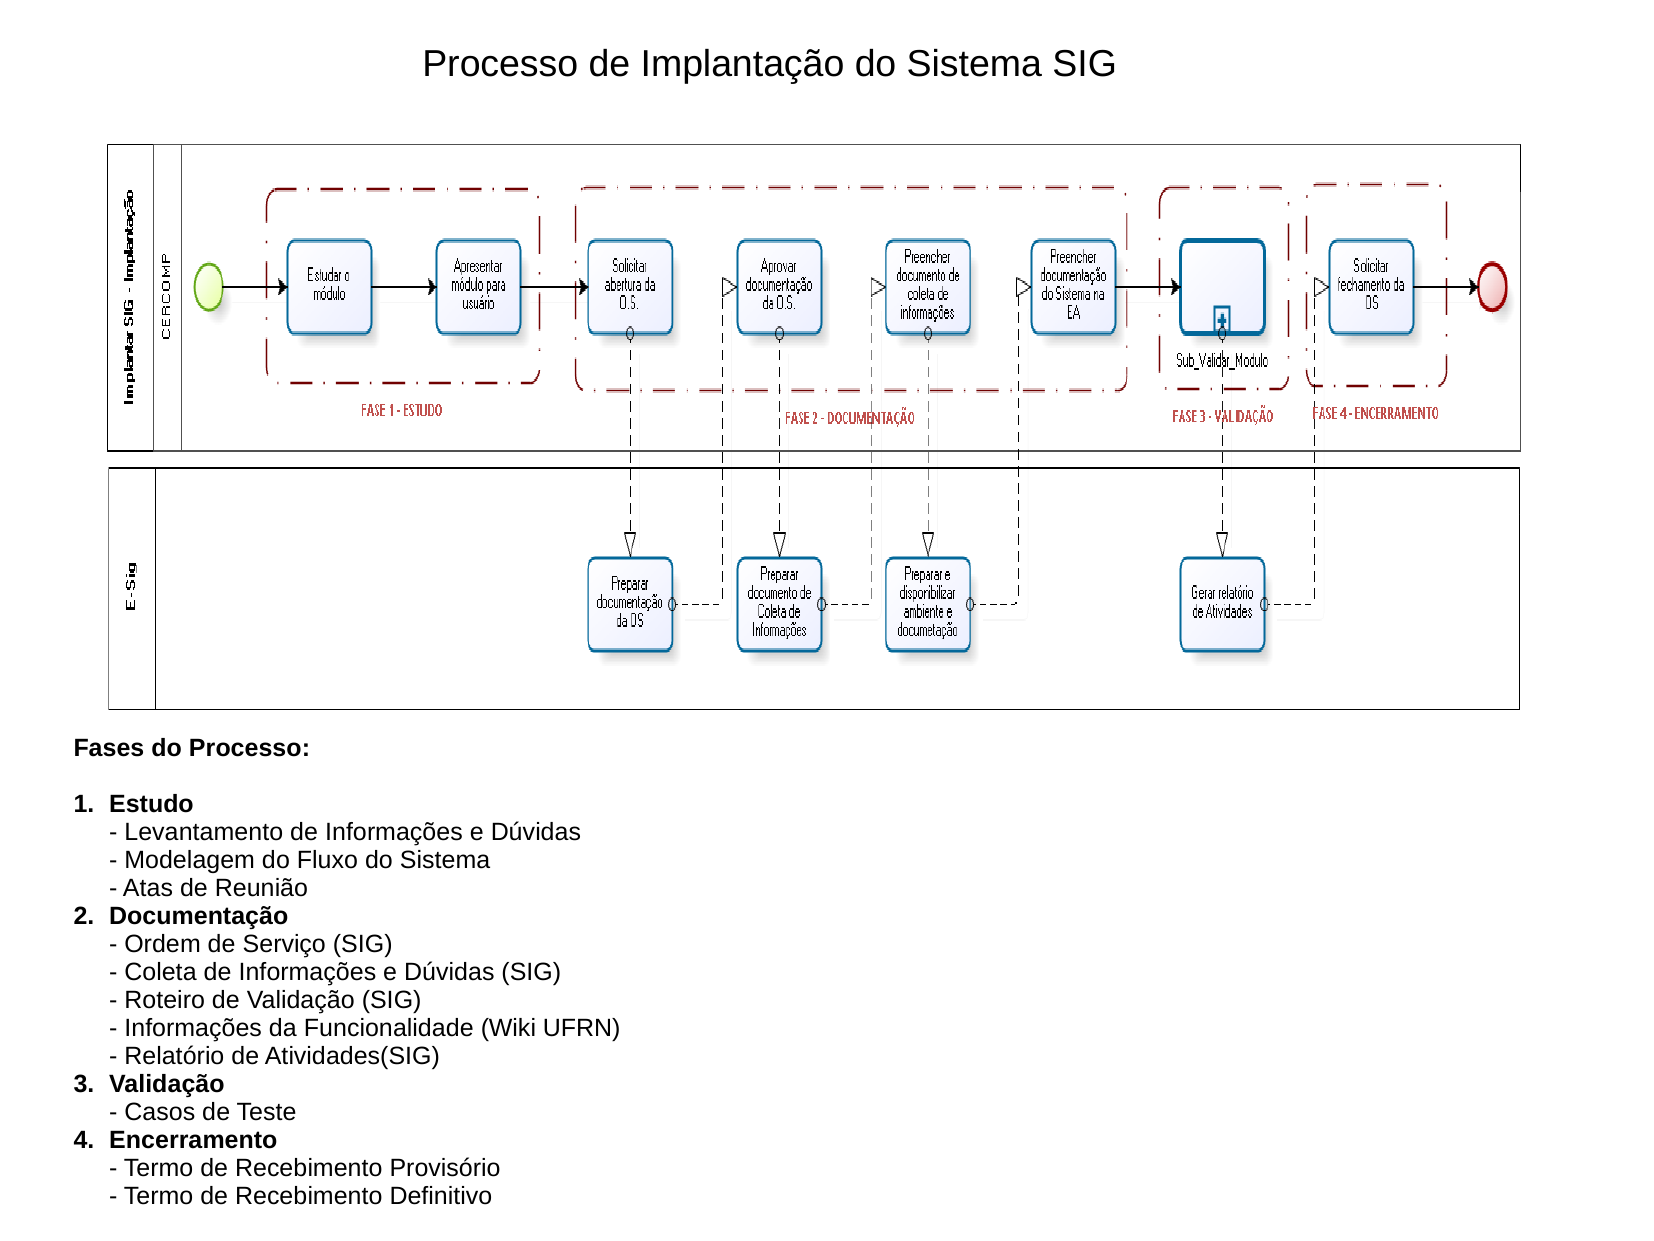

Processo de Implantação do Sistema SIG
Fases do Processo:
Estudo
- Levantamento de Informações e Dúvidas
- Modelagem do Fluxo do Sistema
- Atas de Reunião
Documentação
- Ordem de Serviço (SIG)
- Coleta de Informações e Dúvidas (SIG)
- Roteiro de Validação (SIG)
- Informações da Funcionalidade (Wiki UFRN)
- Relatório de Atividades(SIG)
Validação
- Casos de Teste
Encerramento
- Termo de Recebimento Provisório
- Termo de Recebimento Definitivo